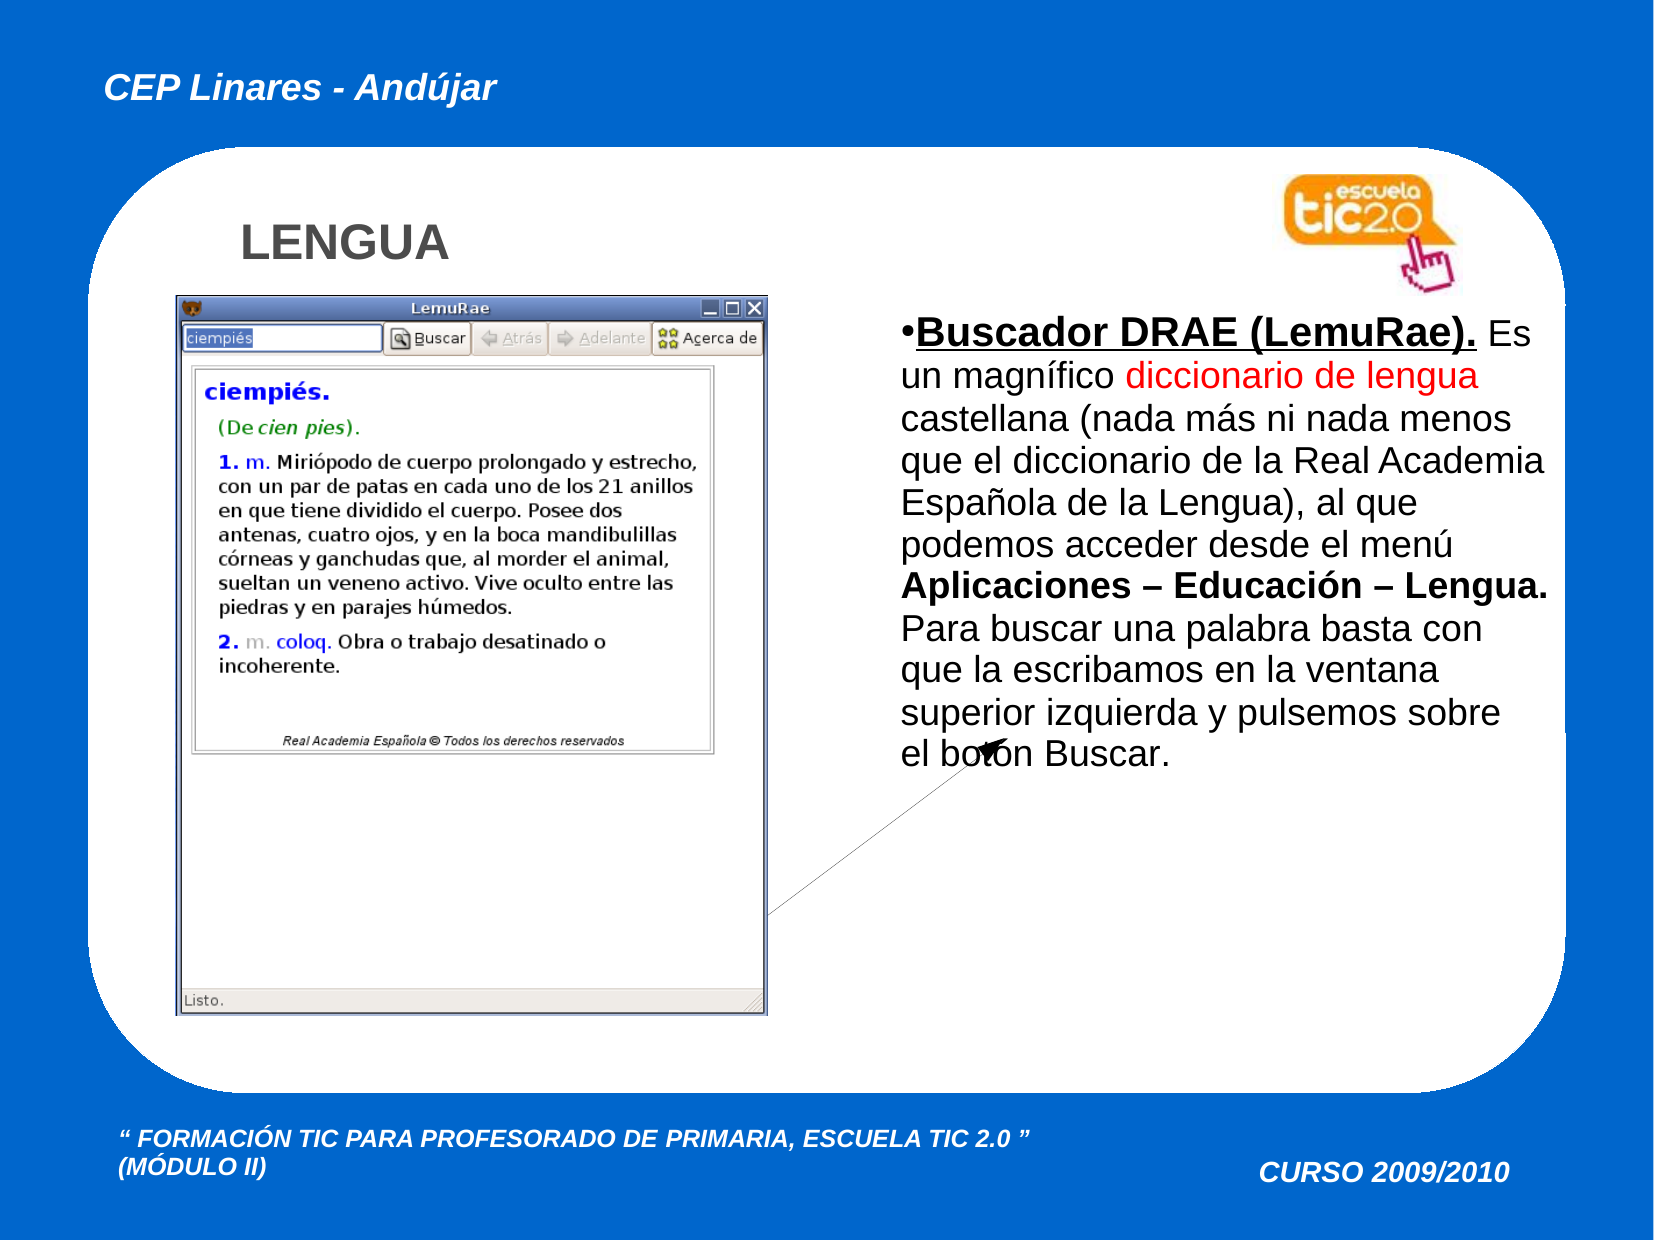

LENGUA
Buscador DRAE (LemuRae). Es un magnífico diccionario de lengua castellana (nada más ni nada menos que el diccionario de la Real Academia Española de la Lengua), al que podemos acceder desde el menú Aplicaciones – Educación – Lengua. Para buscar una palabra basta con que la escribamos en la ventana superior izquierda y pulsemos sobre
el botón Buscar.